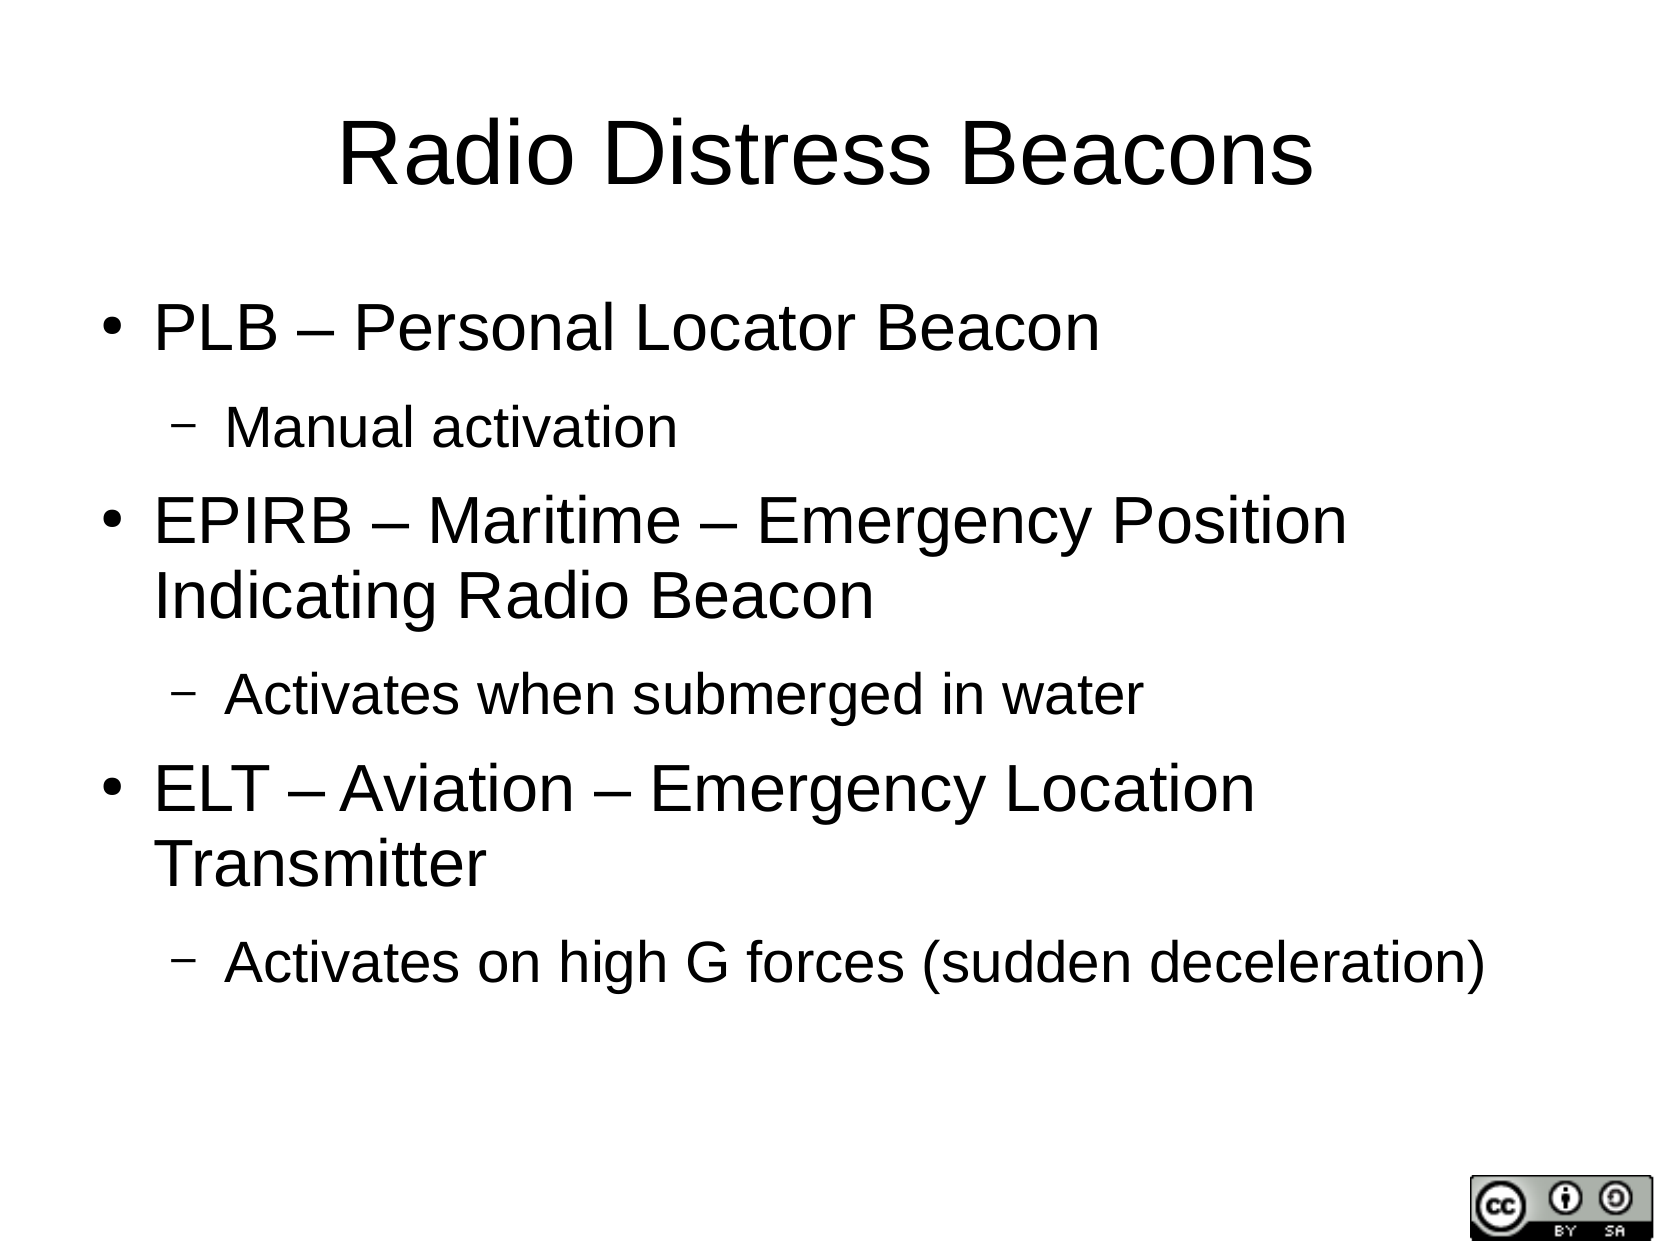

# Radio Distress Beacons
PLB – Personal Locator Beacon
Manual activation
EPIRB – Maritime – Emergency Position Indicating Radio Beacon
Activates when submerged in water
ELT – Aviation – Emergency Location Transmitter
Activates on high G forces (sudden deceleration)